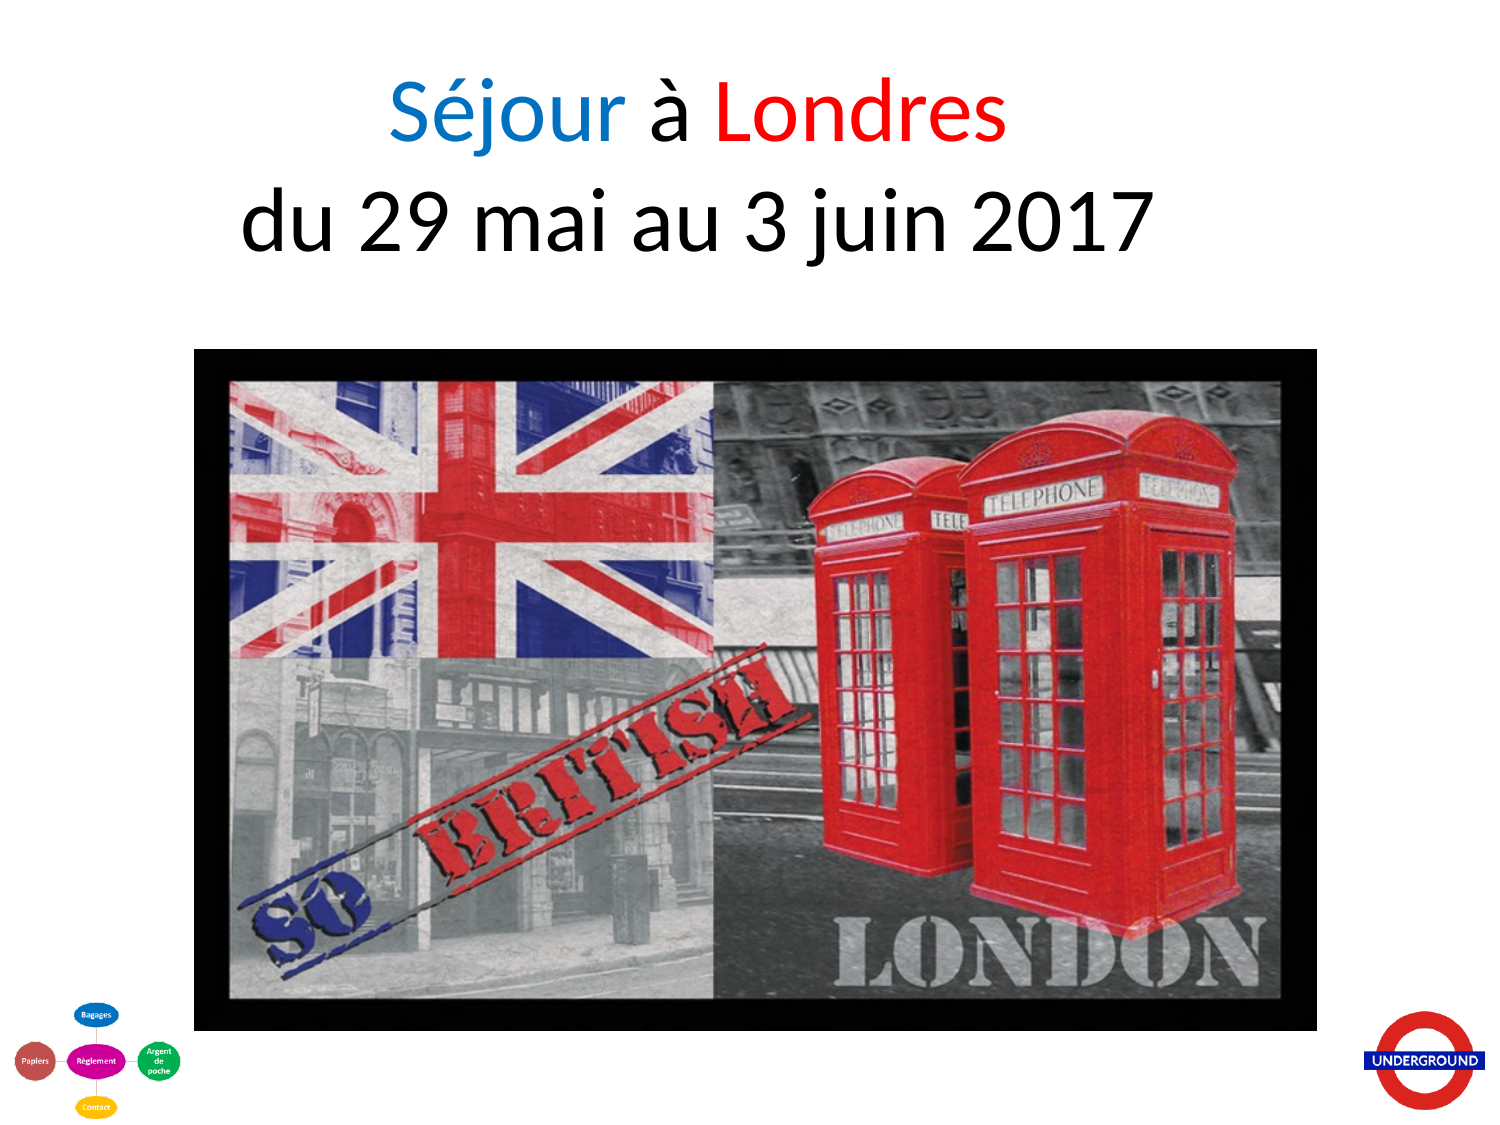

# Séjour à Londres du 29 mai au 3 juin 2017